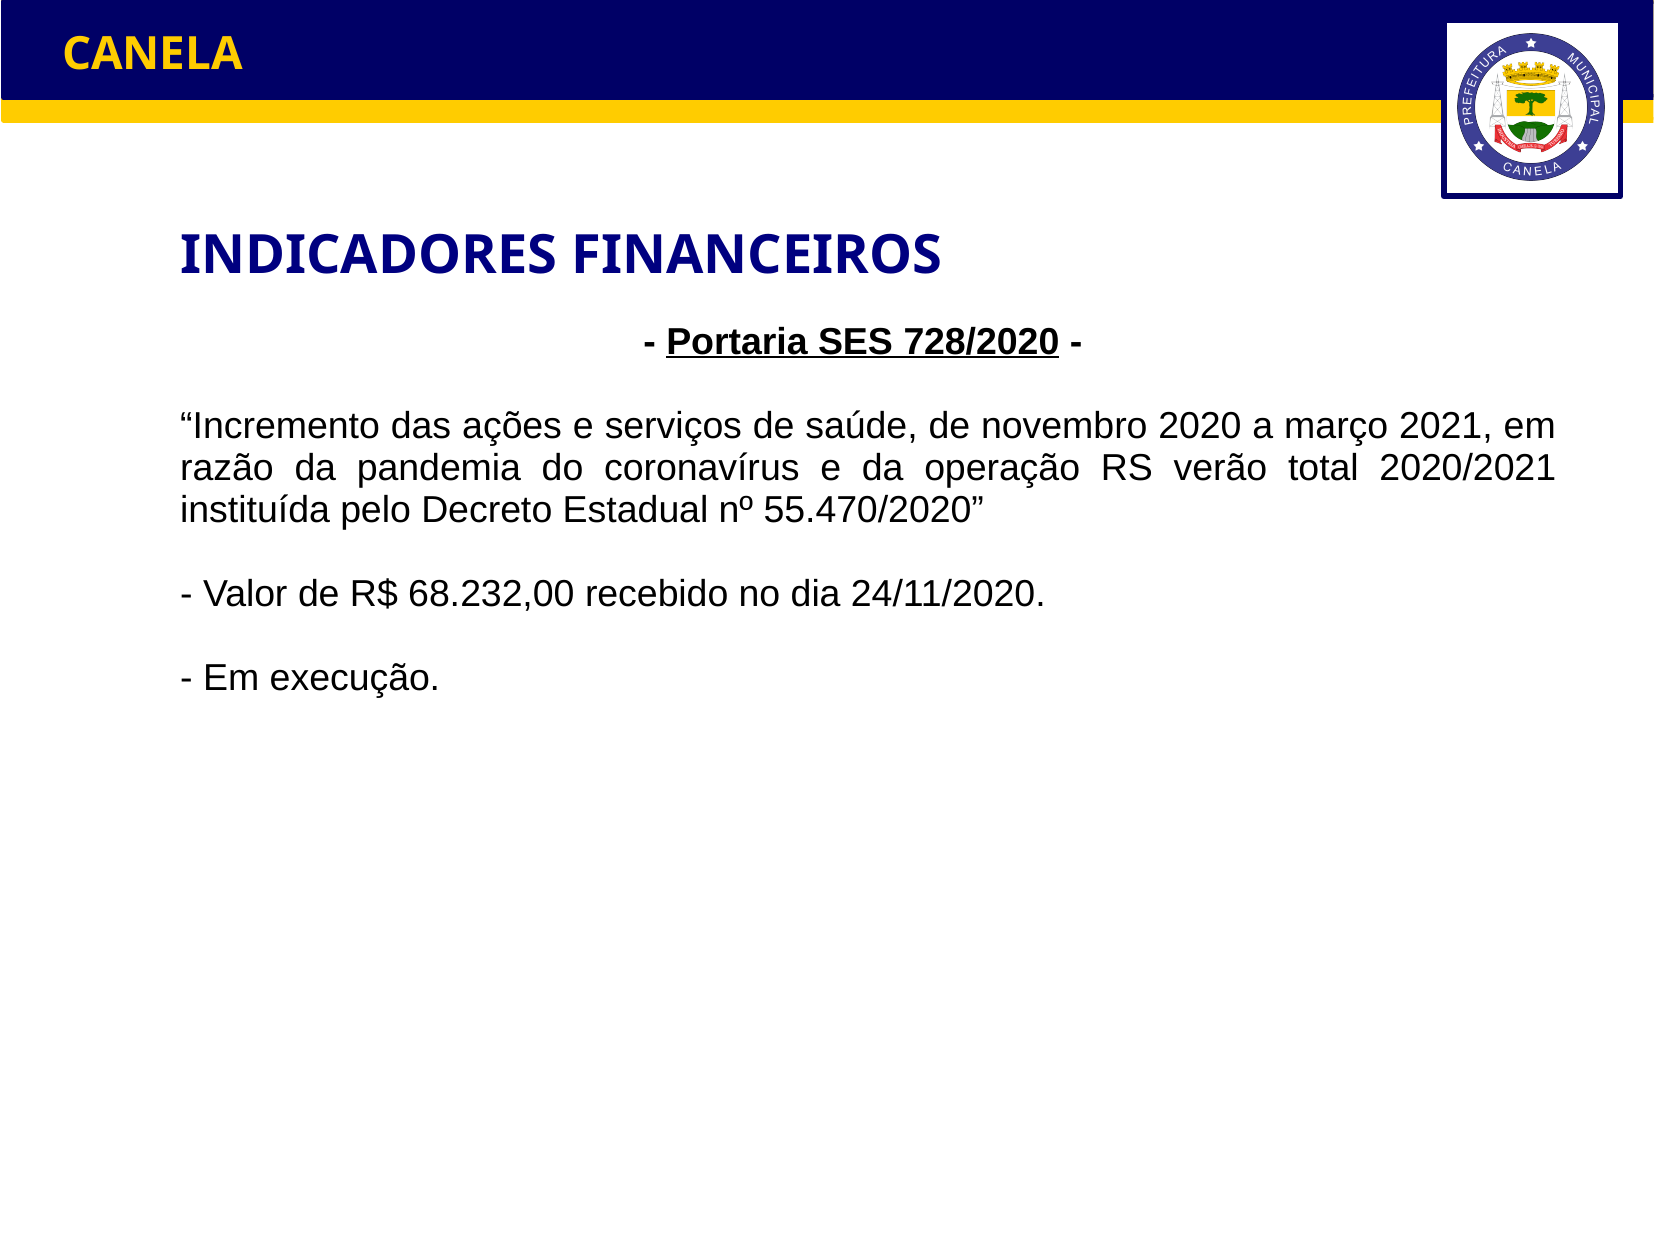

CANELA
CANELA
INDICADORES FINANCEIROS
- Portaria SES 728/2020 -
“Incremento das ações e serviços de saúde, de novembro 2020 a março 2021, em razão da pandemia do coronavírus e da operação RS verão total 2020/2021 instituída pelo Decreto Estadual nº 55.470/2020”
- Valor de R$ 68.232,00 recebido no dia 24/11/2020.
- Em execução.